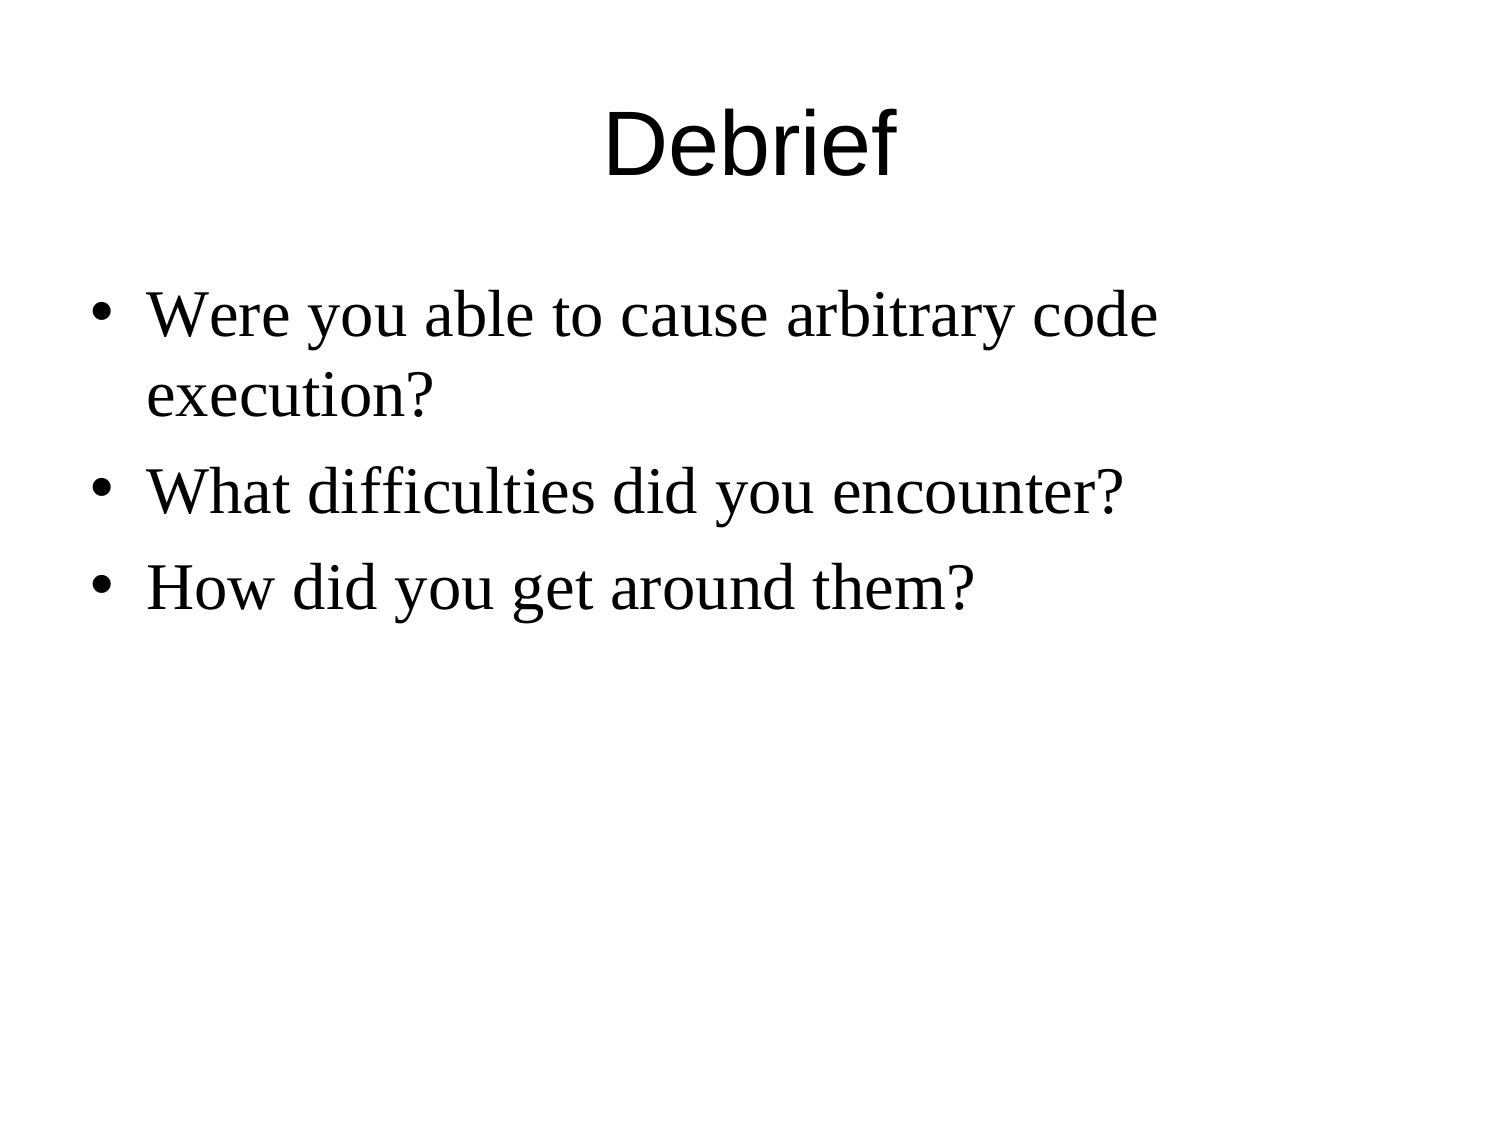

# Debrief
Were you able to cause arbitrary code execution?
What difficulties did you encounter?
How did you get around them?